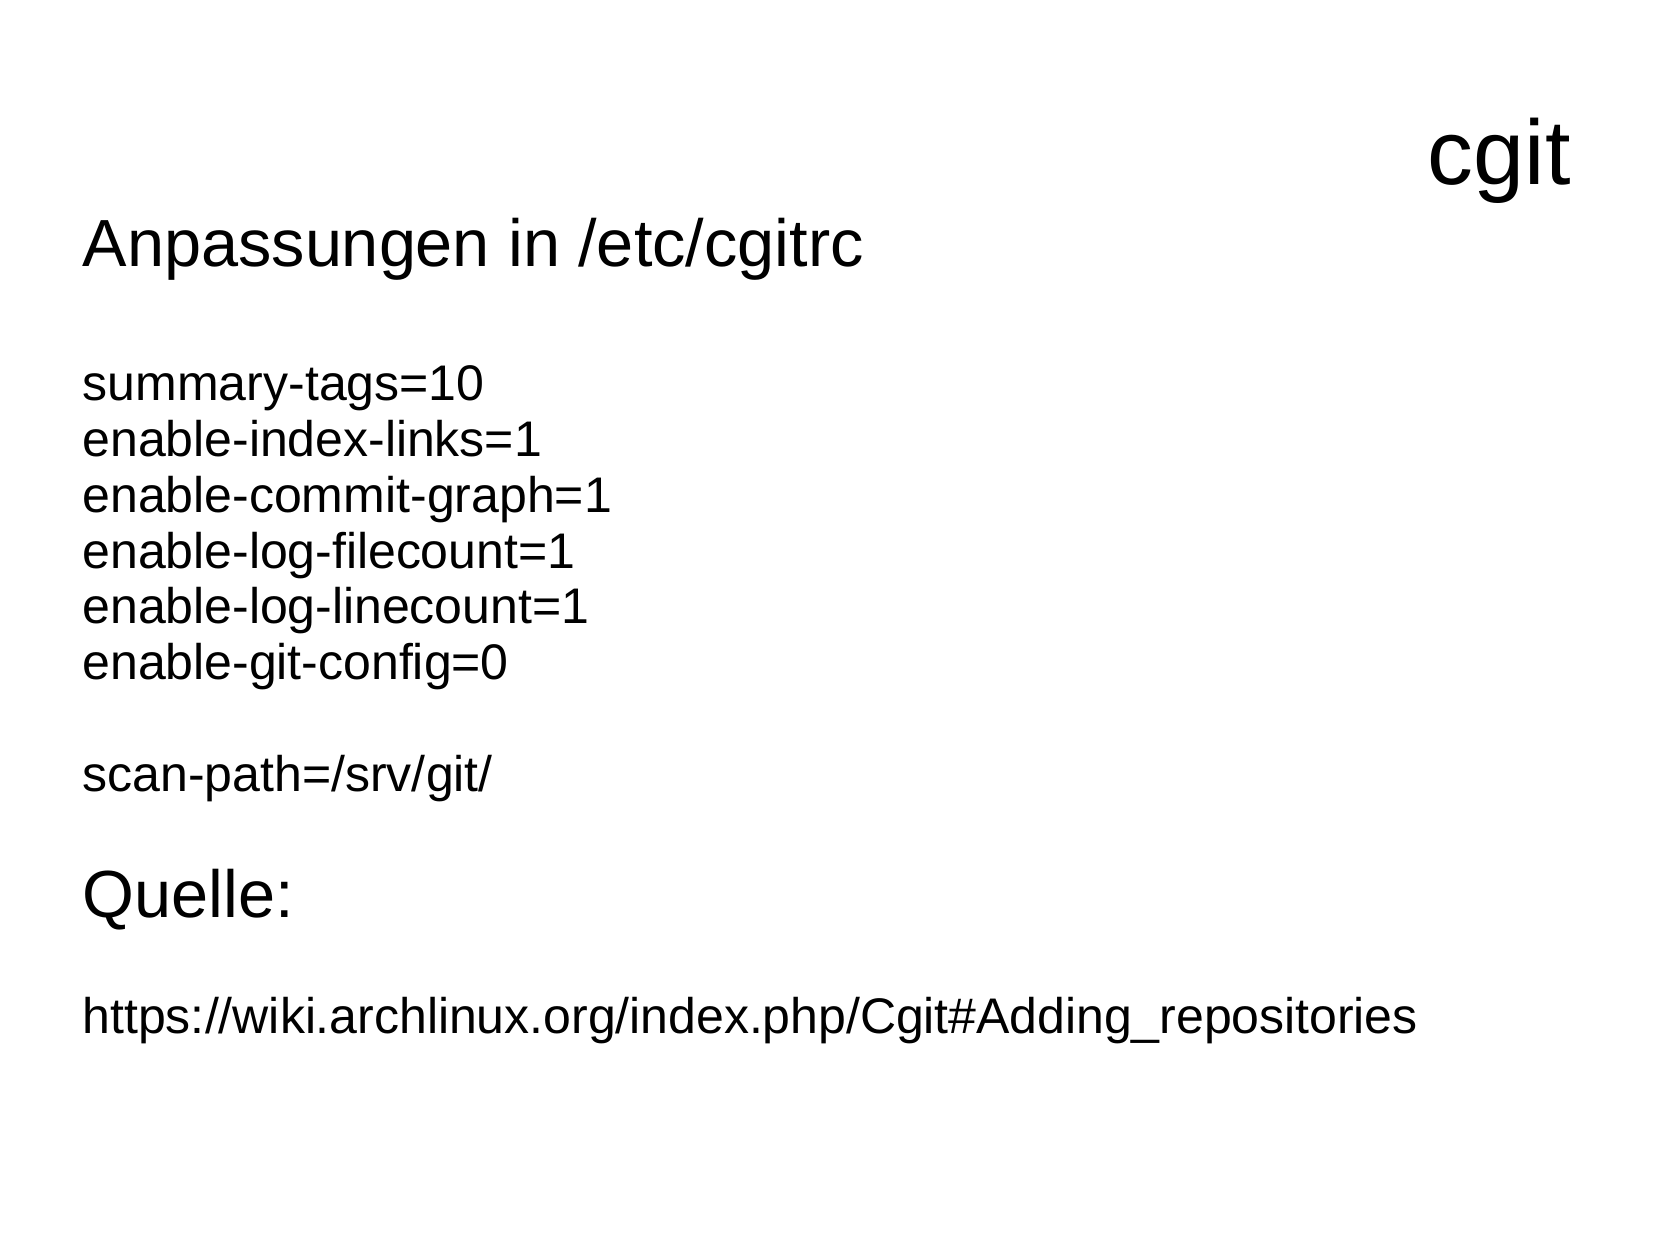

# cgit
Anpassungen in /etc/cgitrc
summary-tags=10
enable-index-links=1
enable-commit-graph=1
enable-log-filecount=1
enable-log-linecount=1
enable-git-config=0
scan-path=/srv/git/
Quelle:
https://wiki.archlinux.org/index.php/Cgit#Adding_repositories